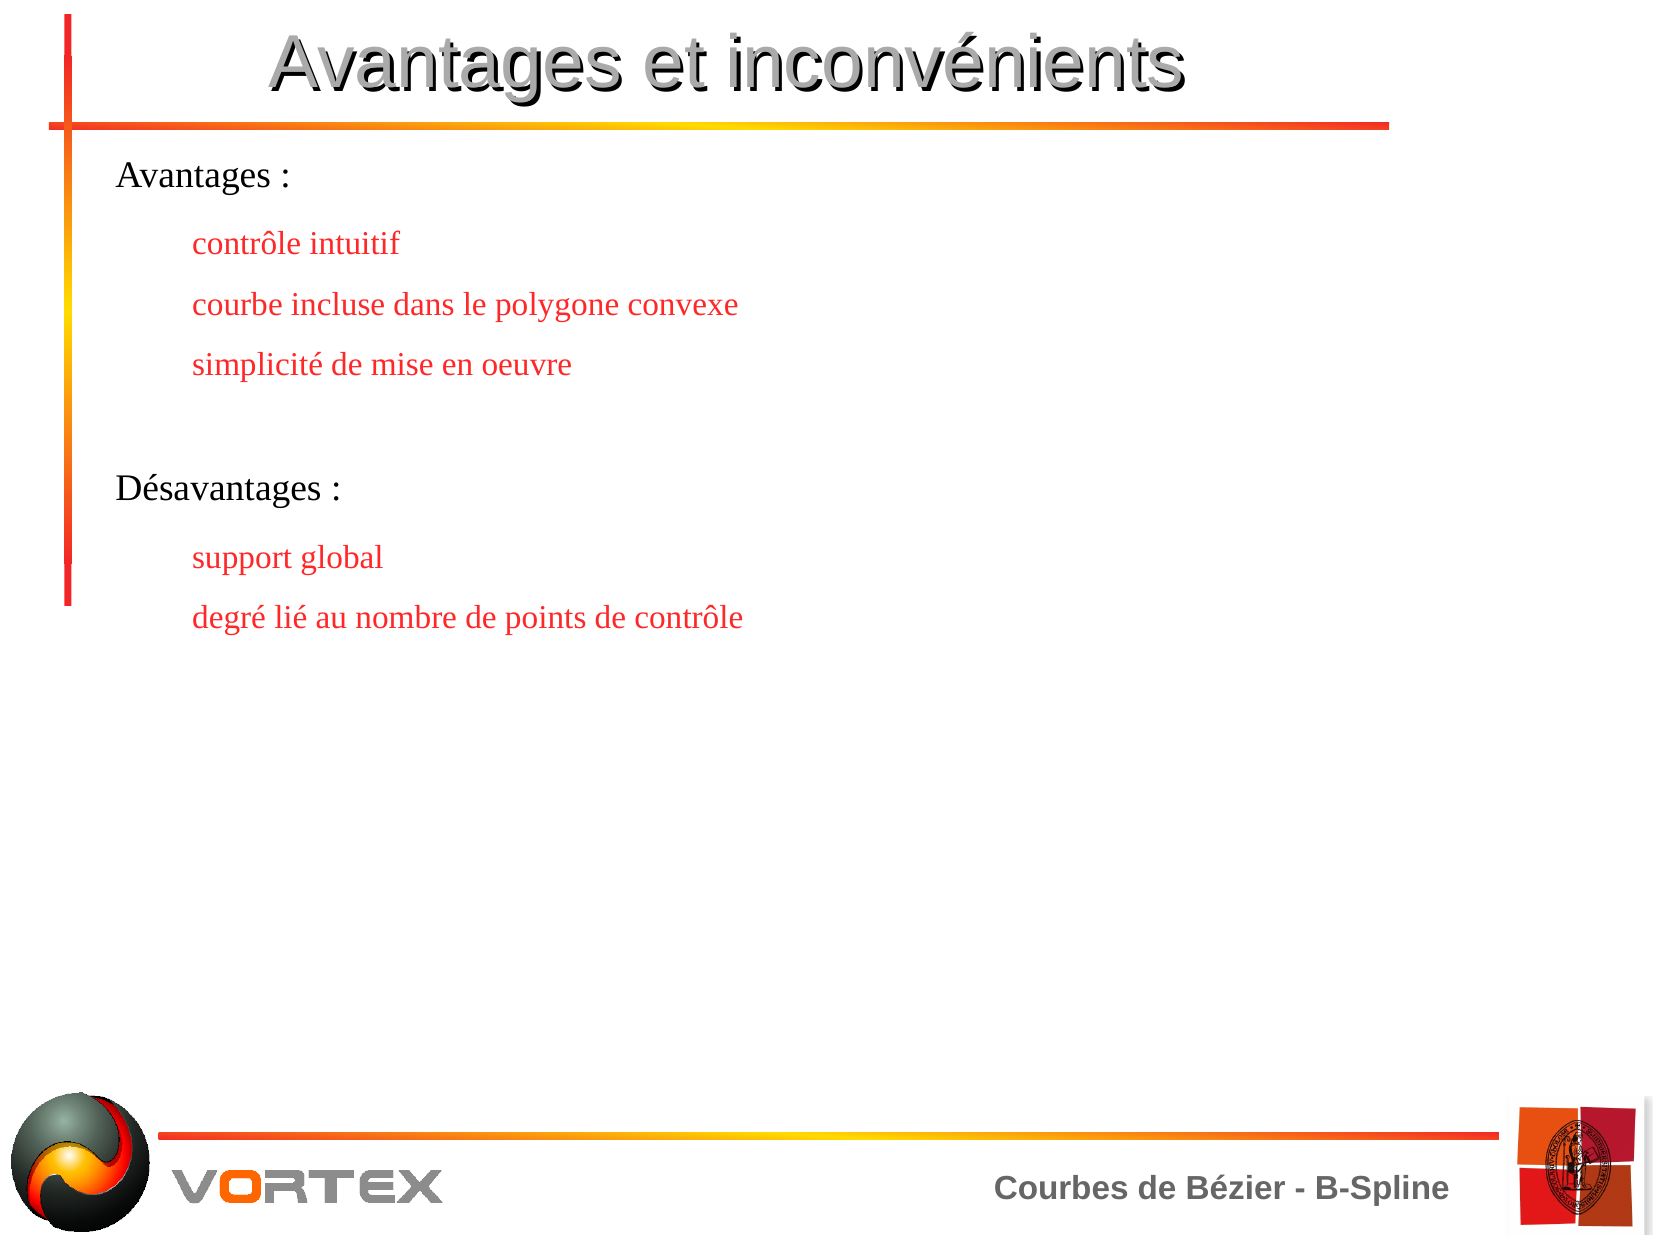

# Avantages et inconvénients
Avantages :
contrôle intuitif
courbe incluse dans le polygone convexe
simplicité de mise en oeuvre
Désavantages :
support global
degré lié au nombre de points de contrôle